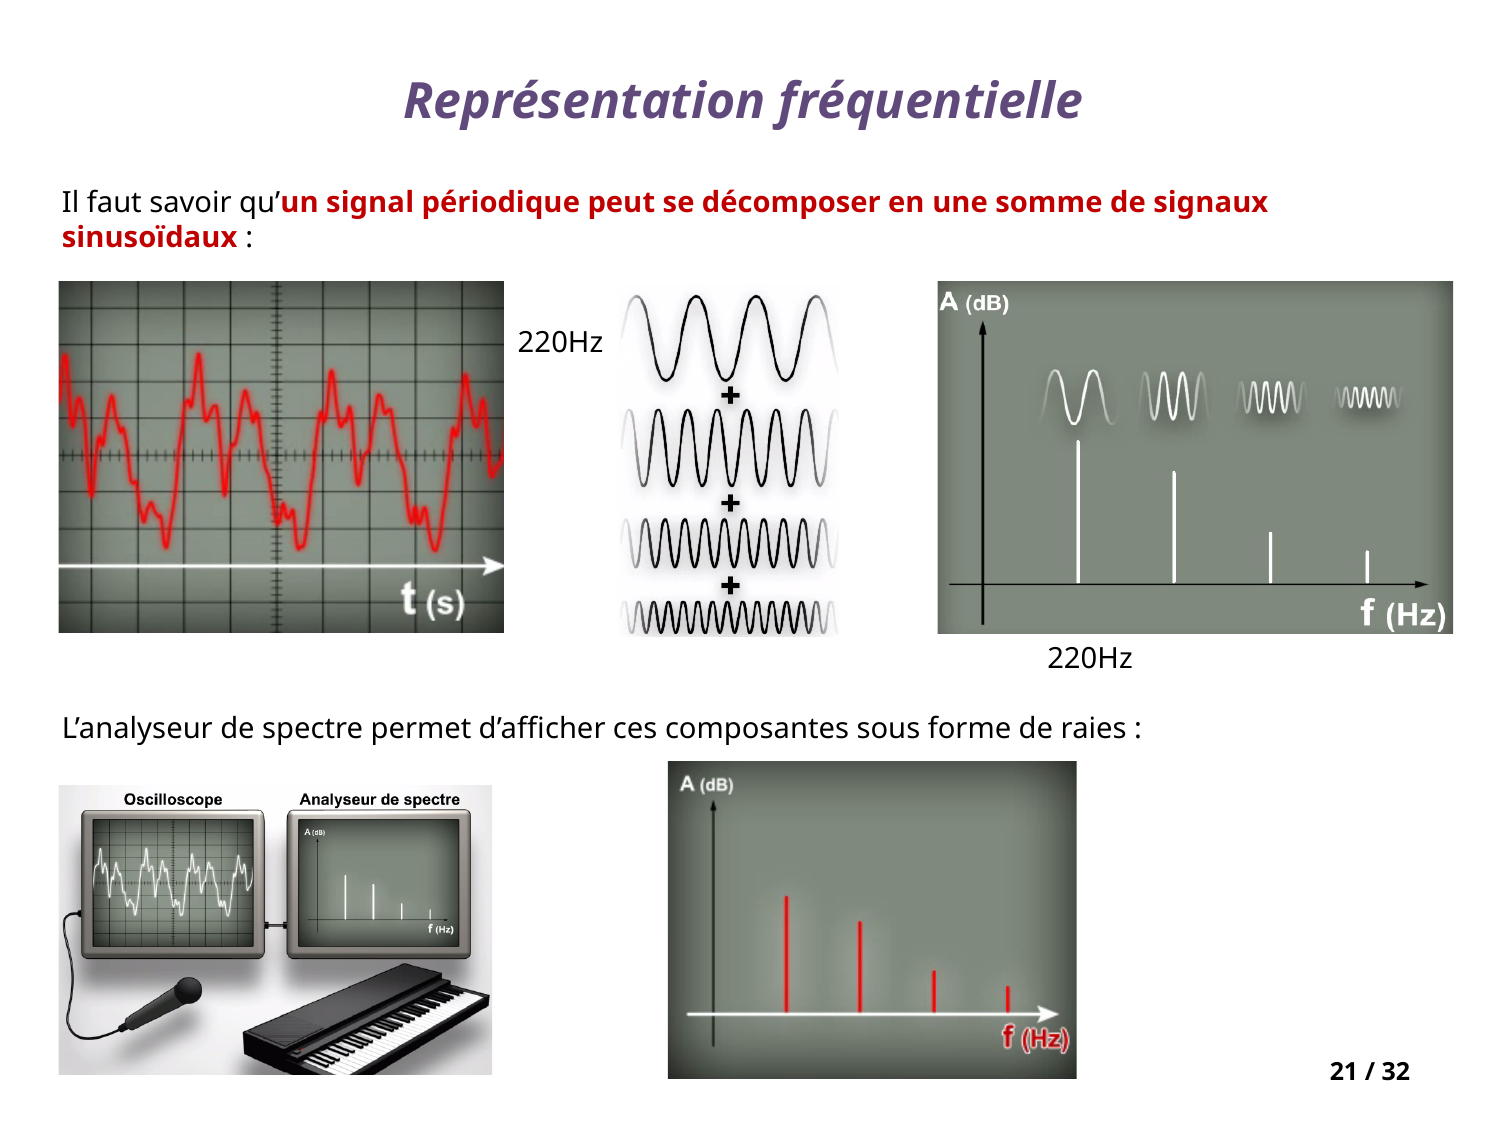

# Représentation fréquentielle
Il faut savoir qu’un signal périodique peut se décomposer en une somme de signaux sinusoïdaux :
220Hz
220Hz
L’analyseur de spectre permet d’afficher ces composantes sous forme de raies :